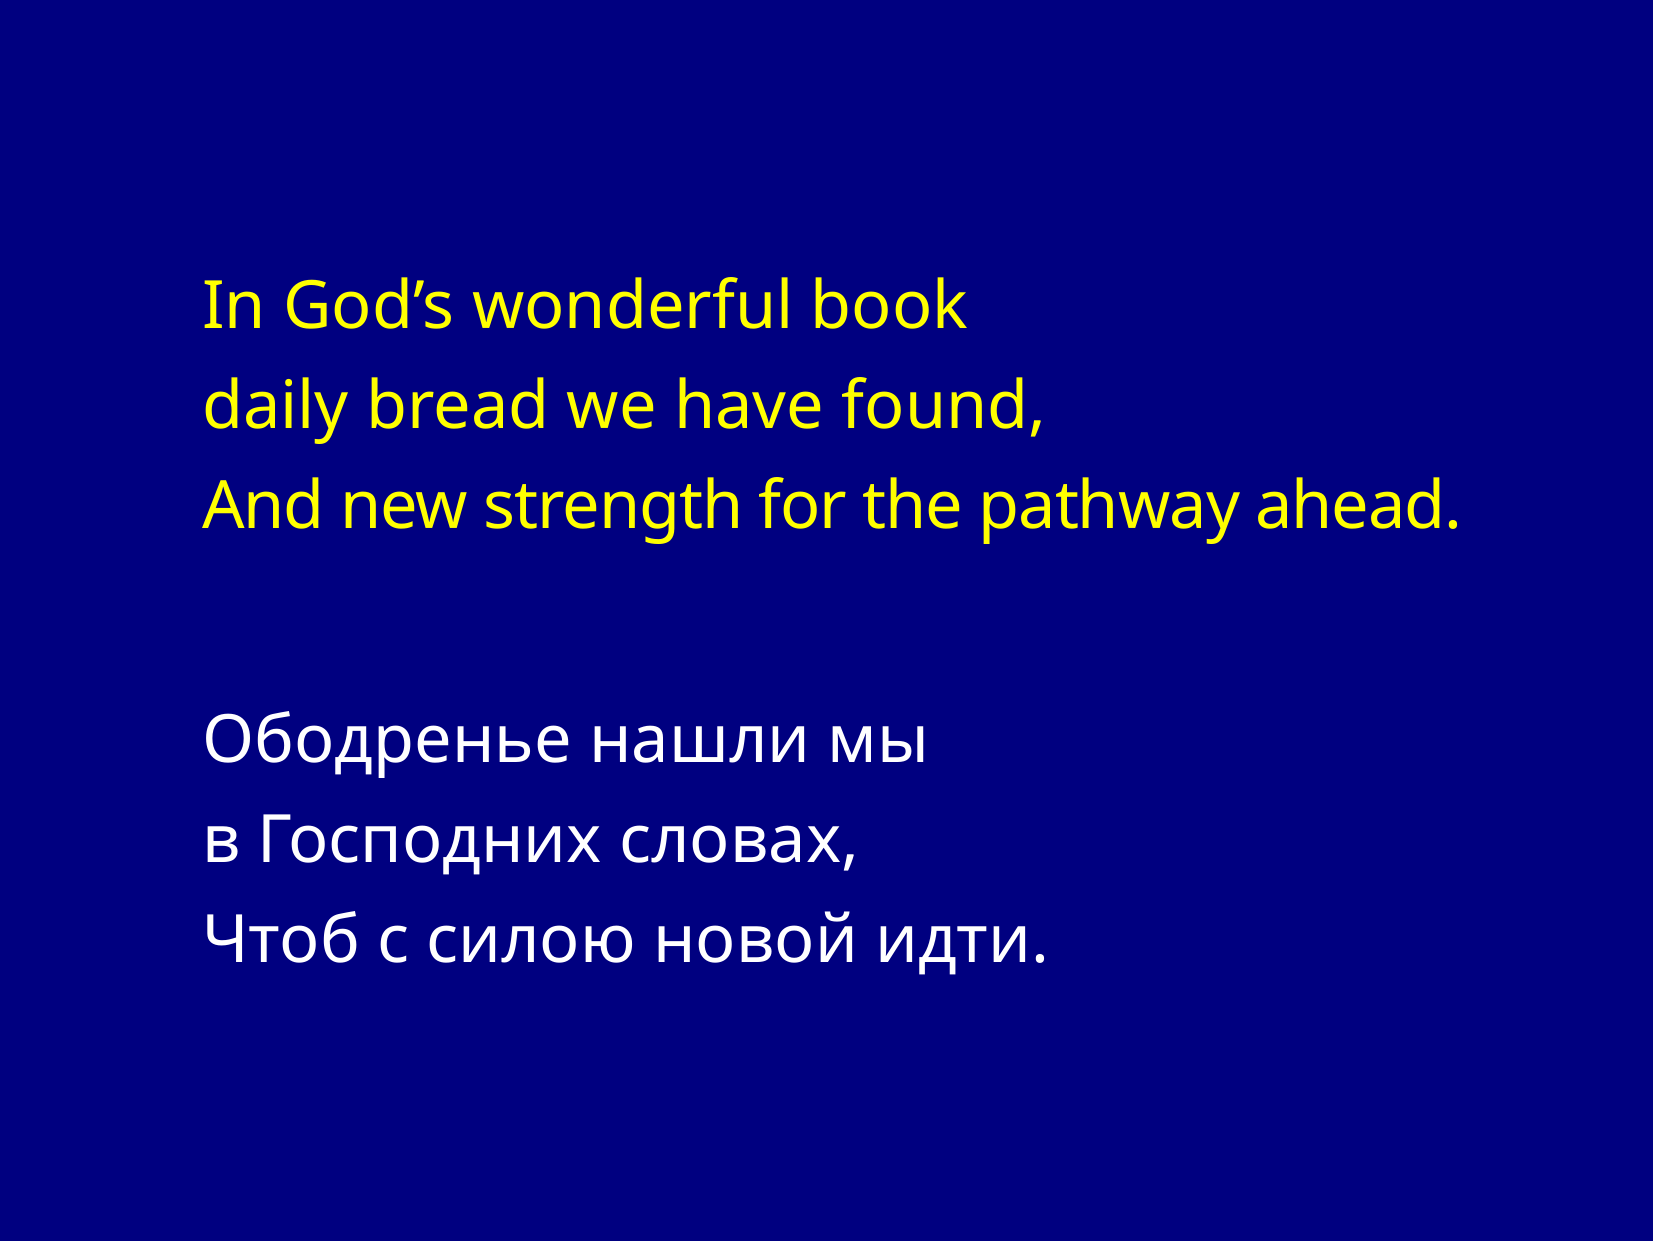

In God’s wonderful book
	daily bread we have found,
	And new strength for the pathway ahead.
	Ободренье нашли мы
	в Господних словах,
	Чтоб с силою новой идти.